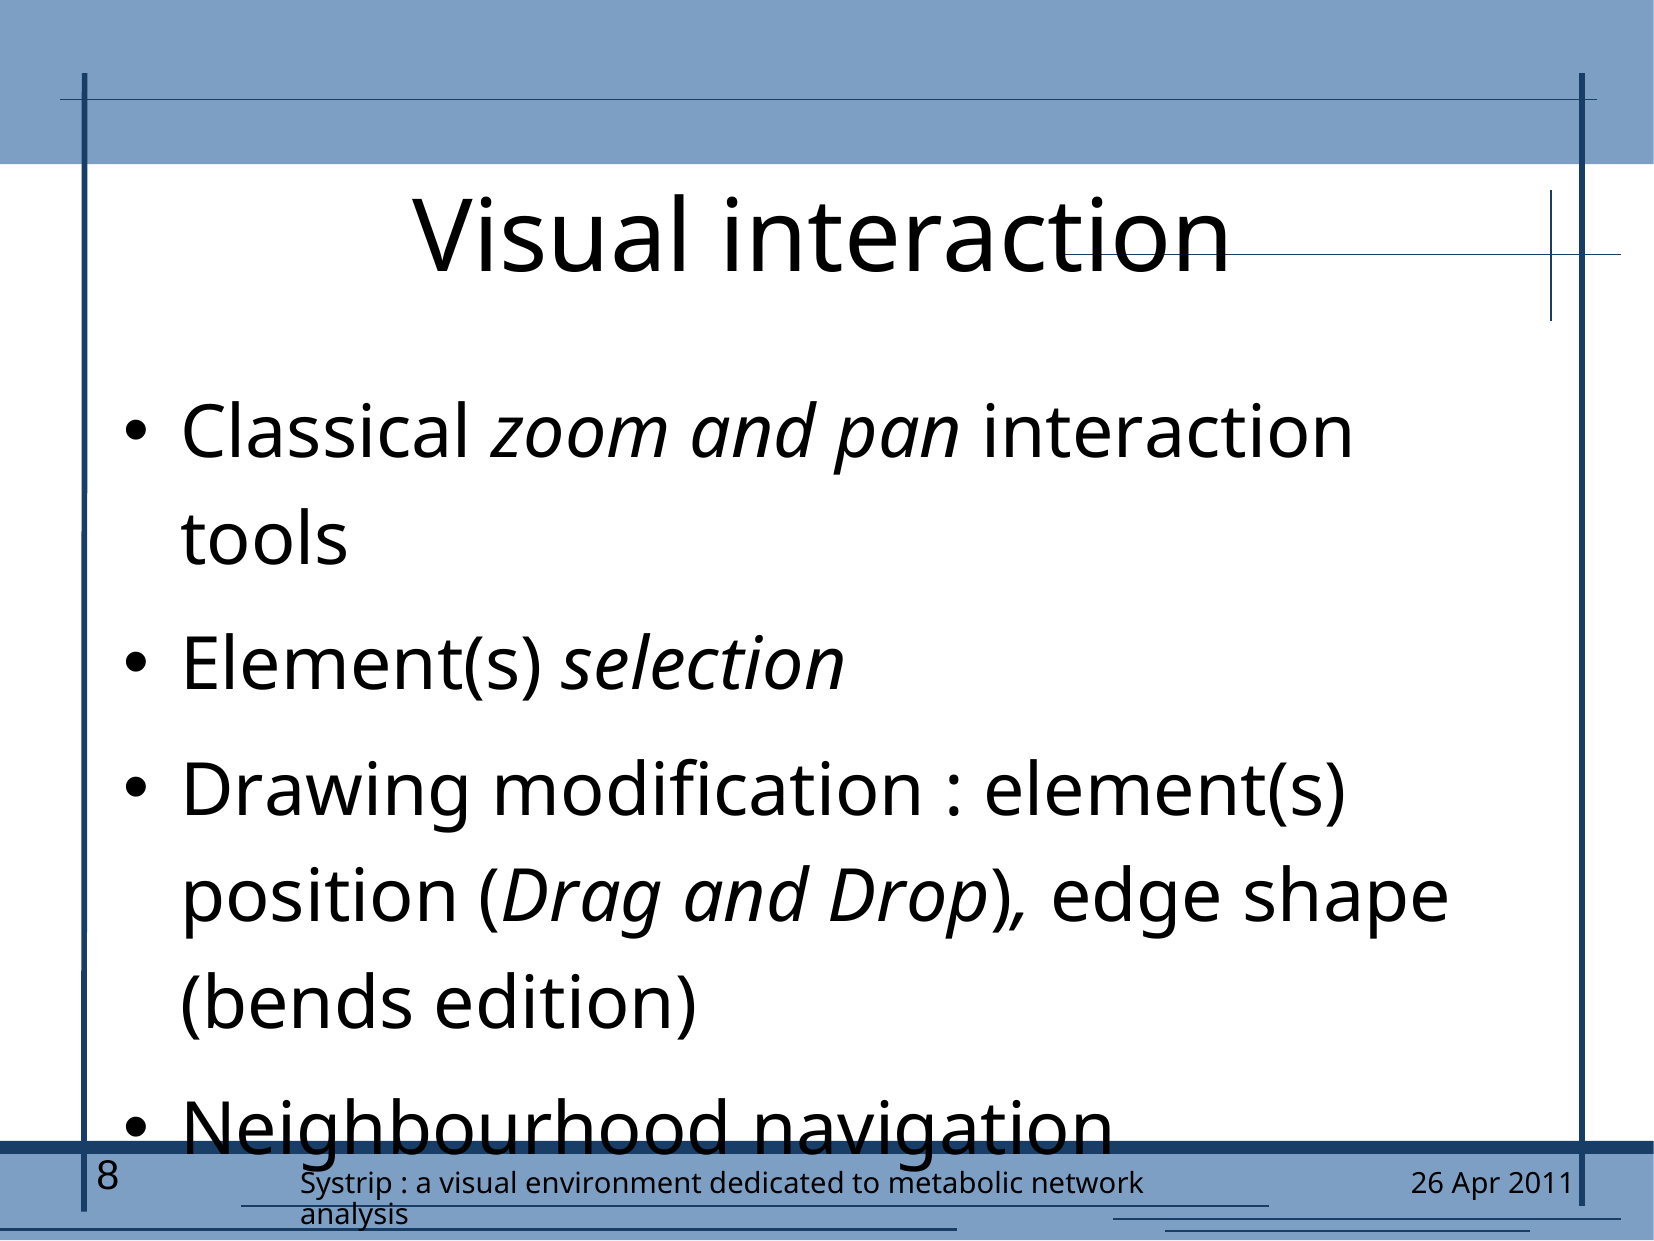

# Visual interaction
Classical zoom and pan interaction tools
Element(s) selection
Drawing modification : element(s) position (Drag and Drop), edge shape (bends edition)
Neighbourhood navigation
Systrip : a visual environment dedicated to metabolic network analysis
26 Apr 2011